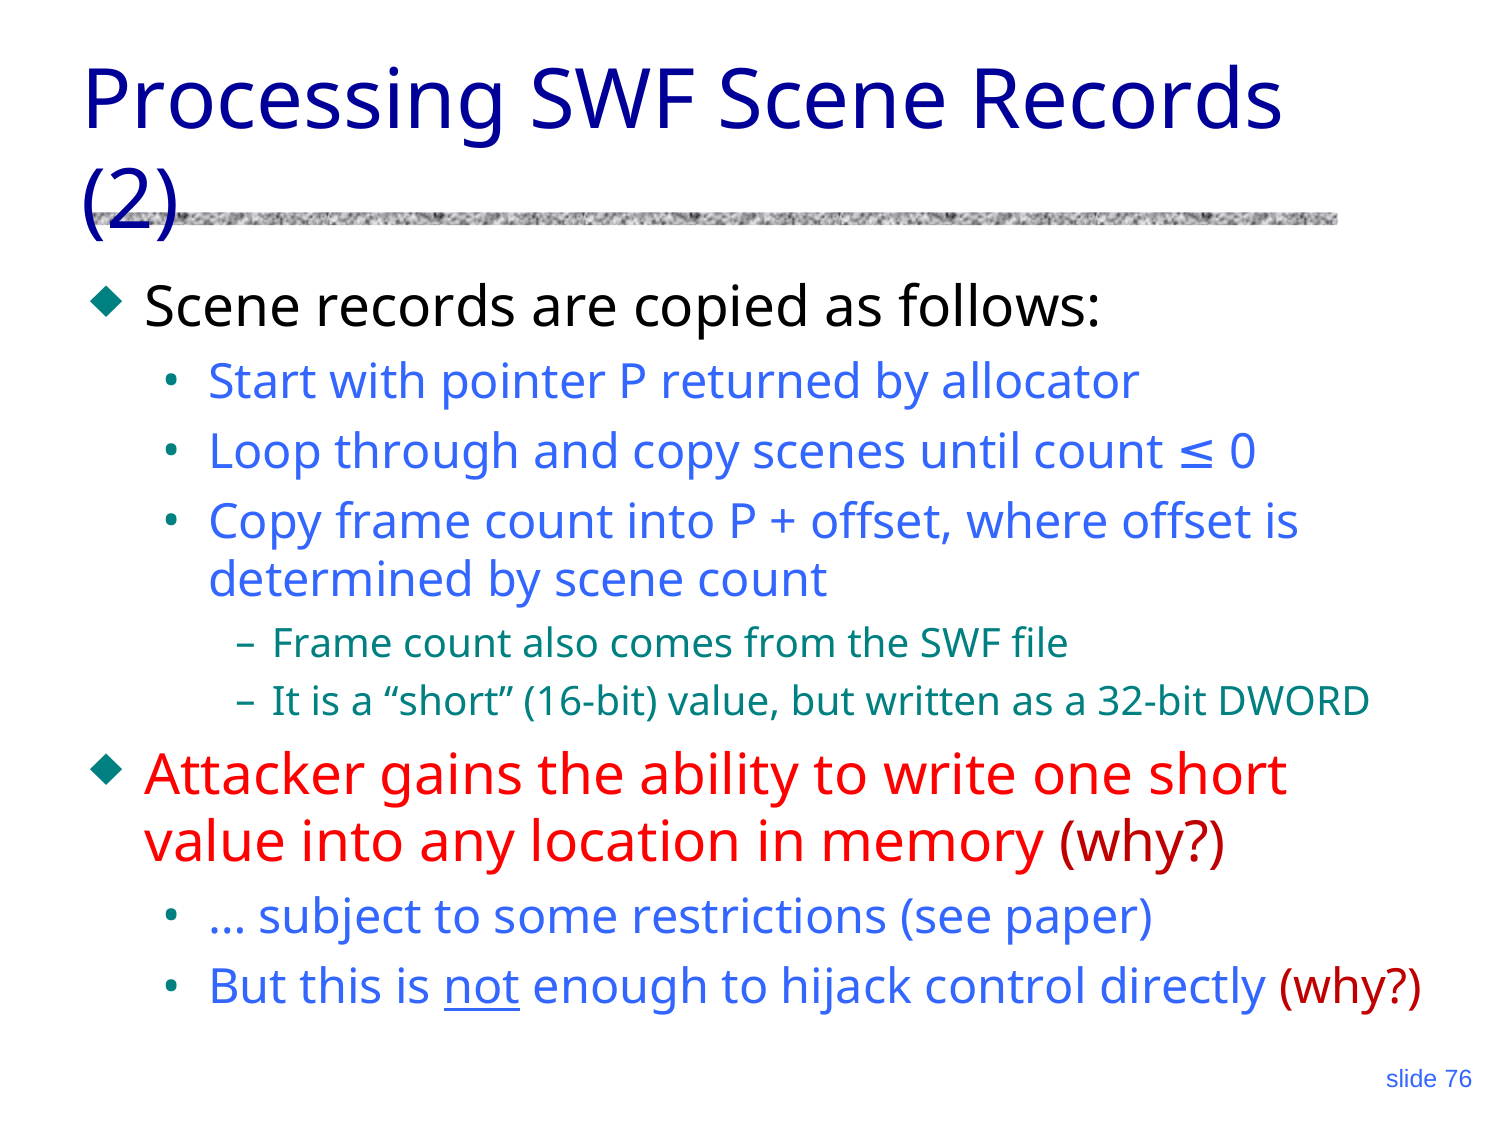

# Processing SWF Scene Records (2)
Scene records are copied as follows:
Start with pointer P returned by allocator
Loop through and copy scenes until count ≤ 0
Copy frame count into P + offset, where offset is determined by scene count
Frame count also comes from the SWF file
It is a “short” (16-bit) value, but written as a 32-bit DWORD
Attacker gains the ability to write one short value into any location in memory (why?)
… subject to some restrictions (see paper)
But this is not enough to hijack control directly (why?)
slide